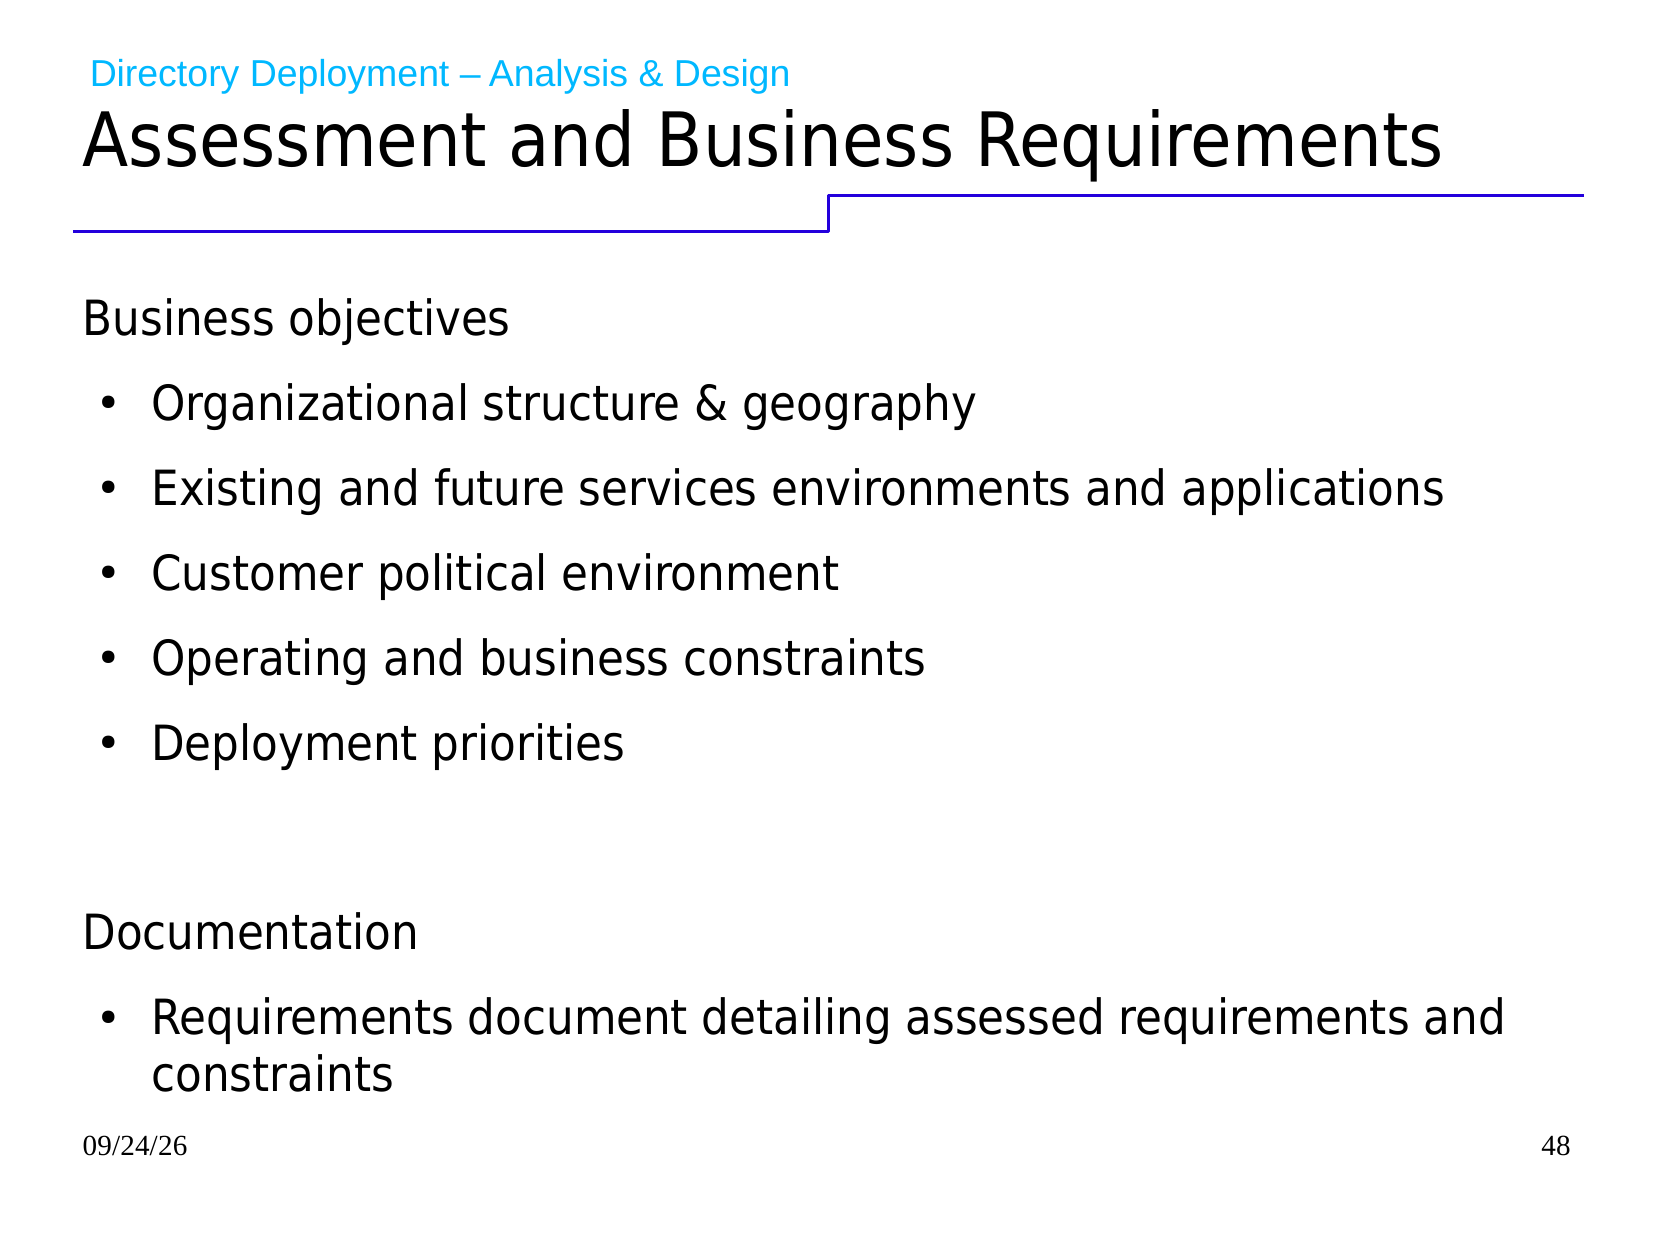

Directory Deployment – Analysis & Design
# Assessment and Business Requirements
Business objectives
Organizational structure & geography
Existing and future services environments and applications
Customer political environment
Operating and business constraints
Deployment priorities
Documentation
Requirements document detailing assessed requirements and constraints
48